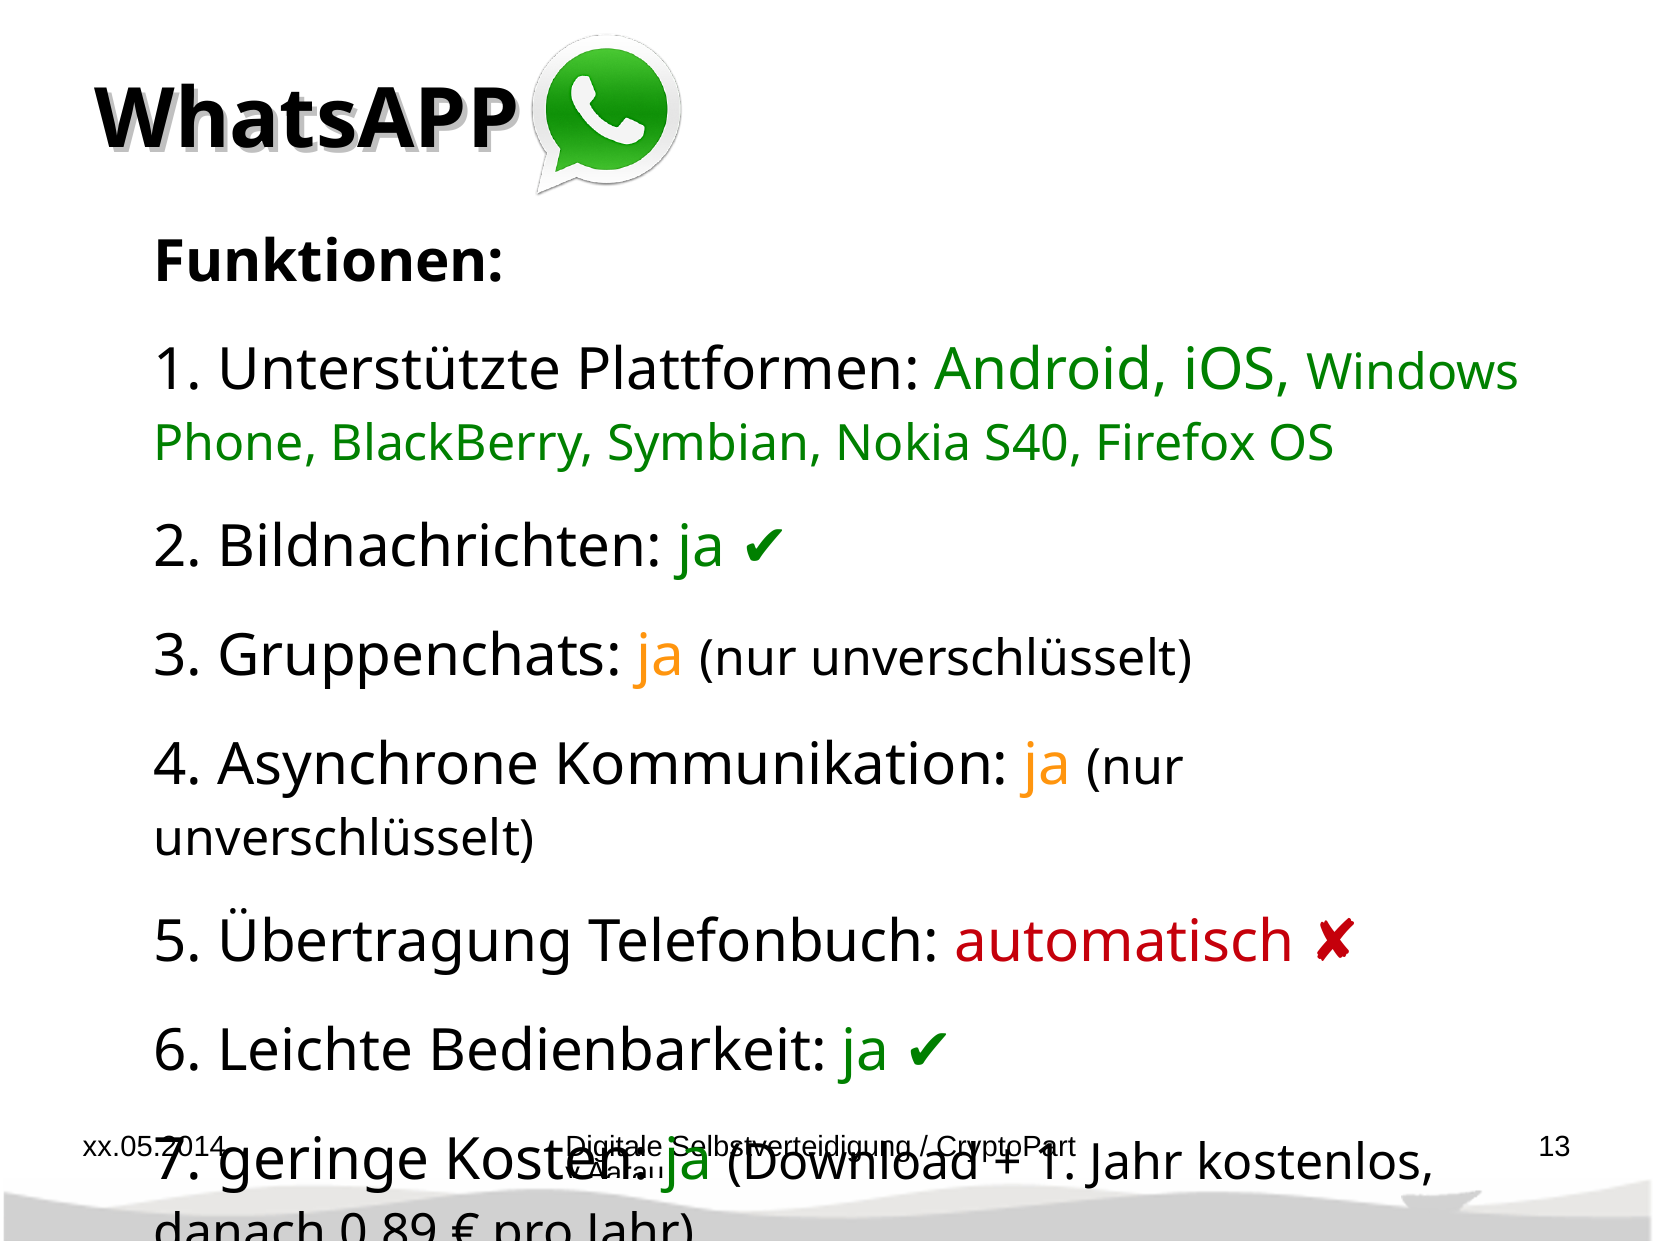

# WhatsAPP
Funktionen:
1. Unterstützte Plattformen: Android, iOS, Windows Phone, BlackBerry, Symbian, Nokia S40, Firefox OS
2. Bildnachrichten: ja ✔
3. Gruppenchats: ja (nur unverschlüsselt)
4. Asynchrone Kommunikation: ja (nur unverschlüsselt)
5. Übertragung Telefonbuch: automatisch ✘
6. Leichte Bedienbarkeit: ja ✔
7. geringe Kosten: ja (Download + 1. Jahr kostenlos, danach 0,89 € pro Jahr)
xx.05.2014
Digitale Selbstverteidigung / CryptoParty Aarau
13